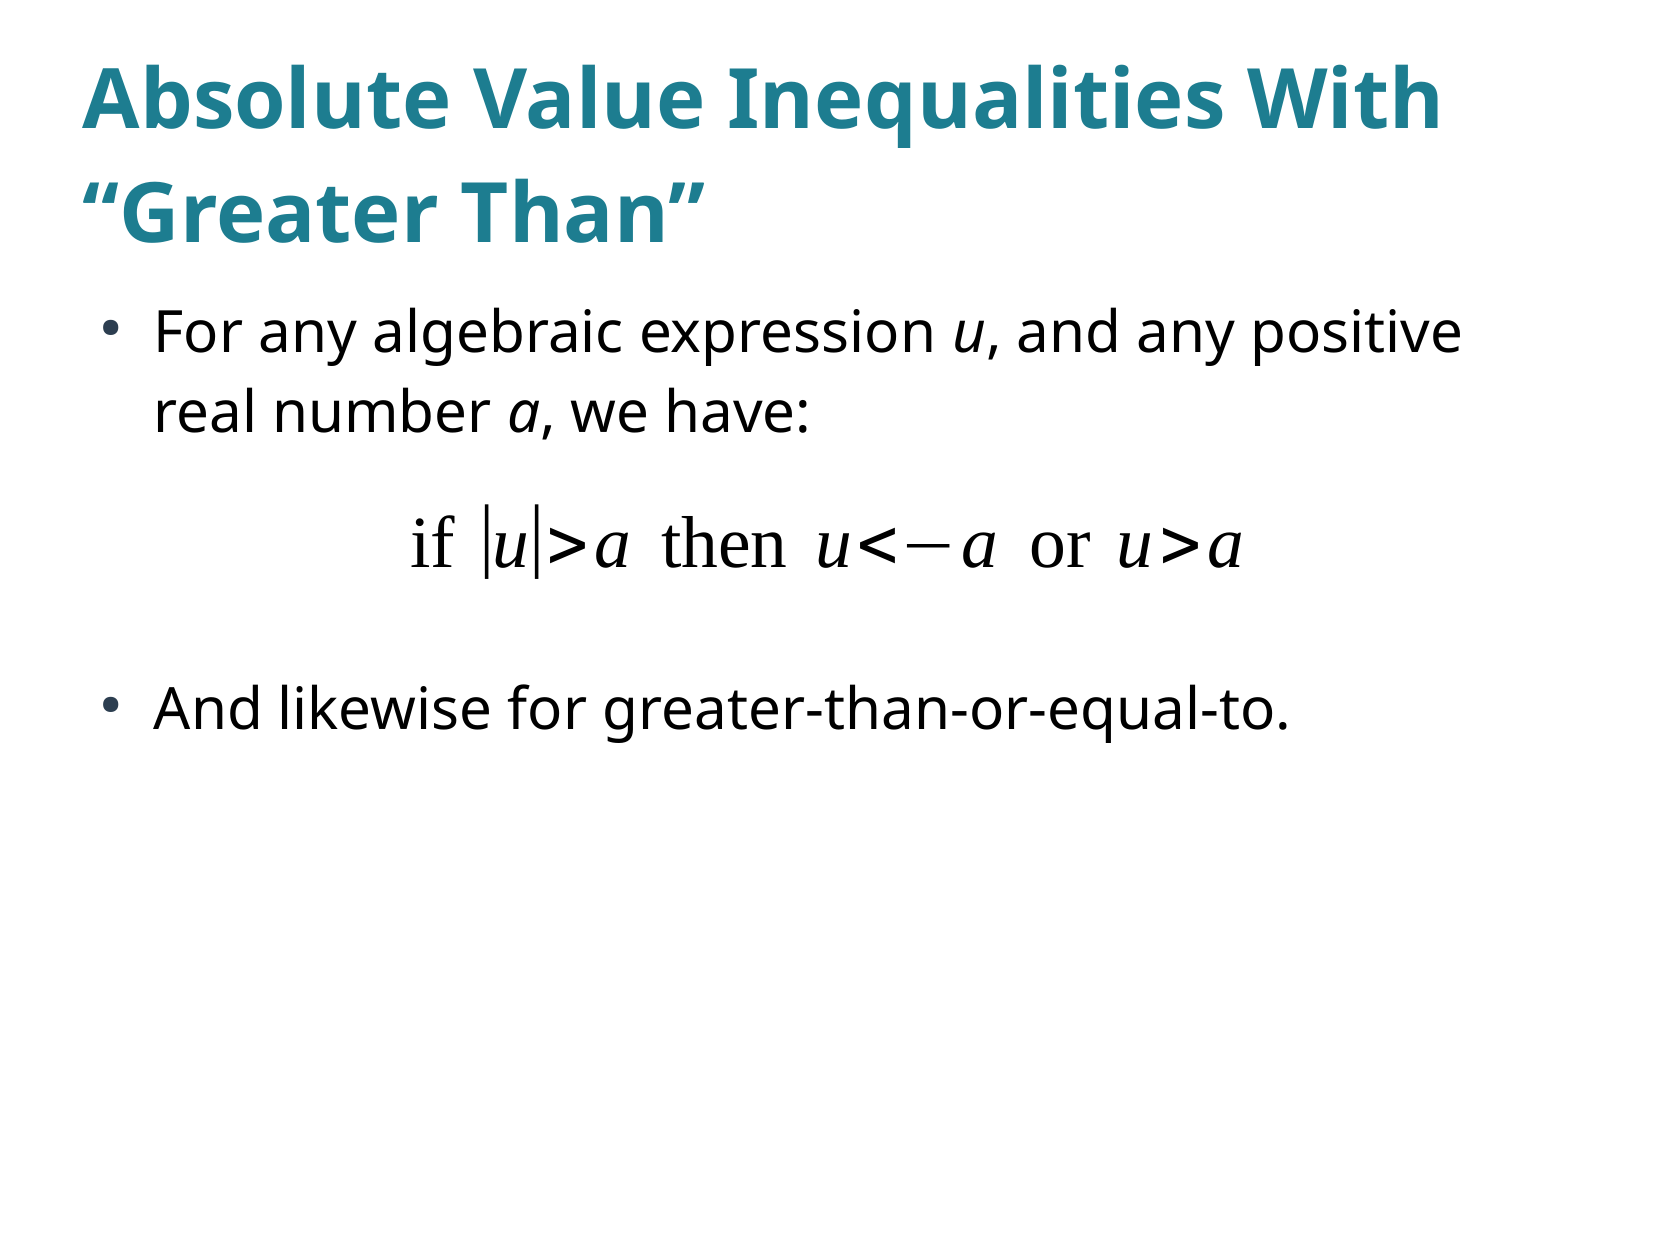

# Absolute Value Inequalities With “Greater Than”
For any algebraic expression u, and any positive real number a, we have:
And likewise for greater-than-or-equal-to.